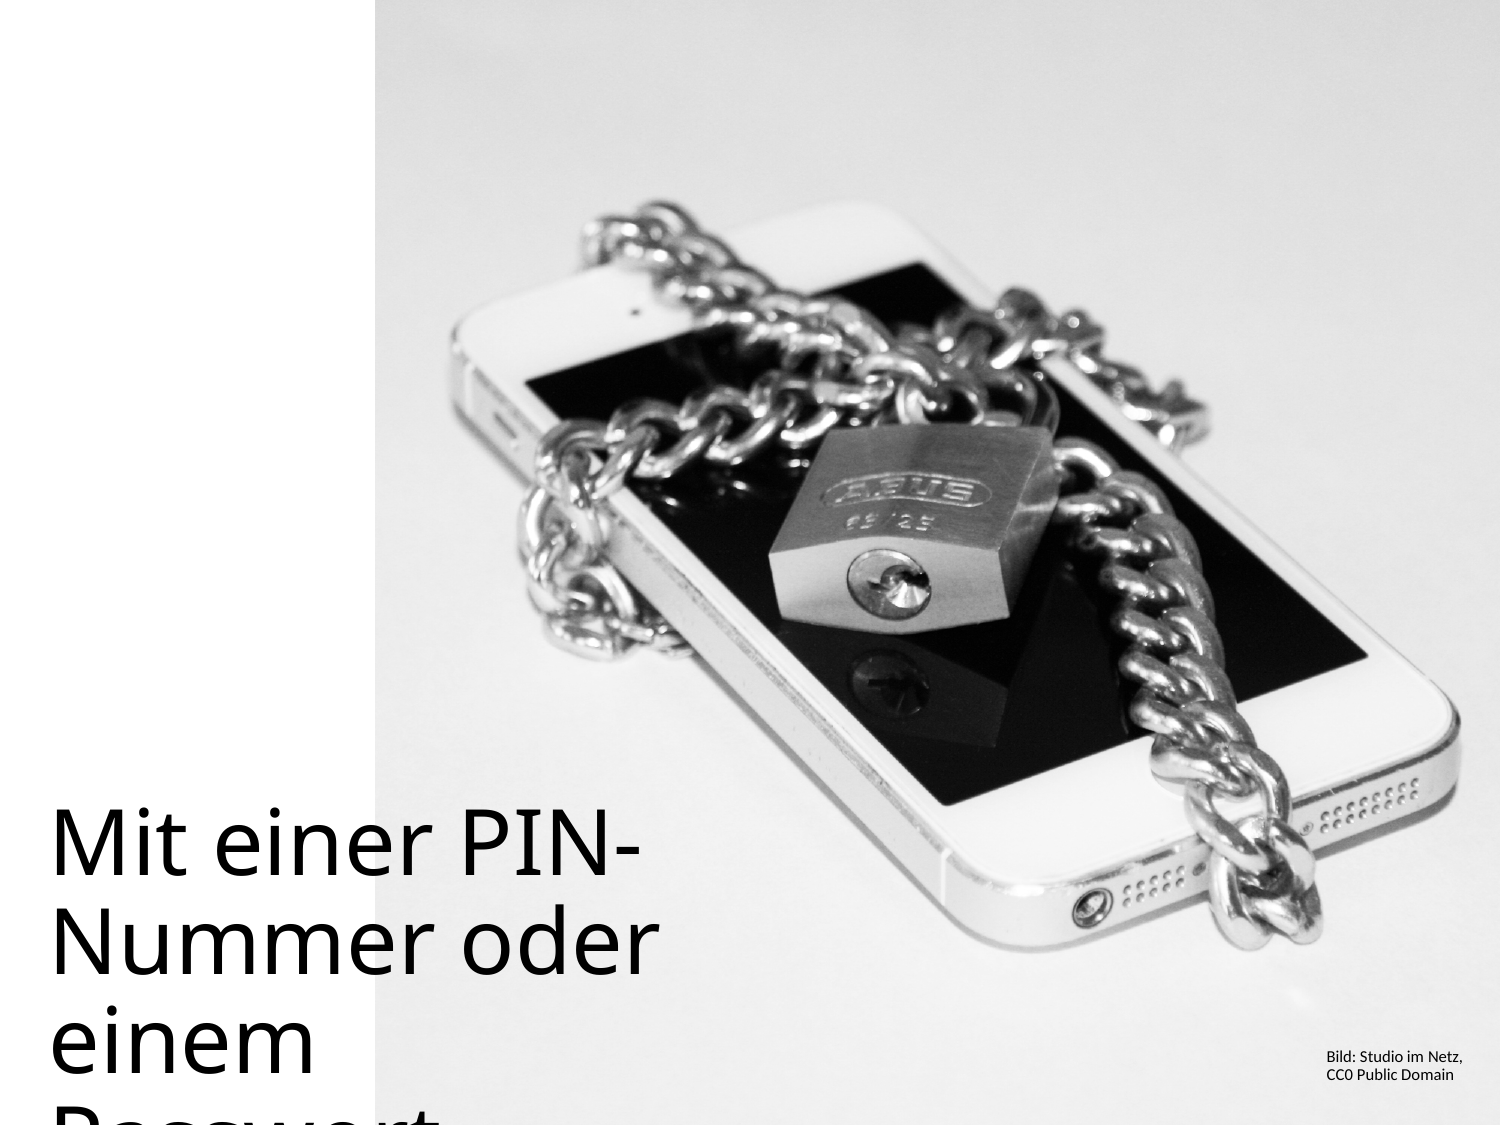

# Mit einer PIN-Nummer oder einem Passwort.
Bild: Studio im Netz,
CC0 Public Domain